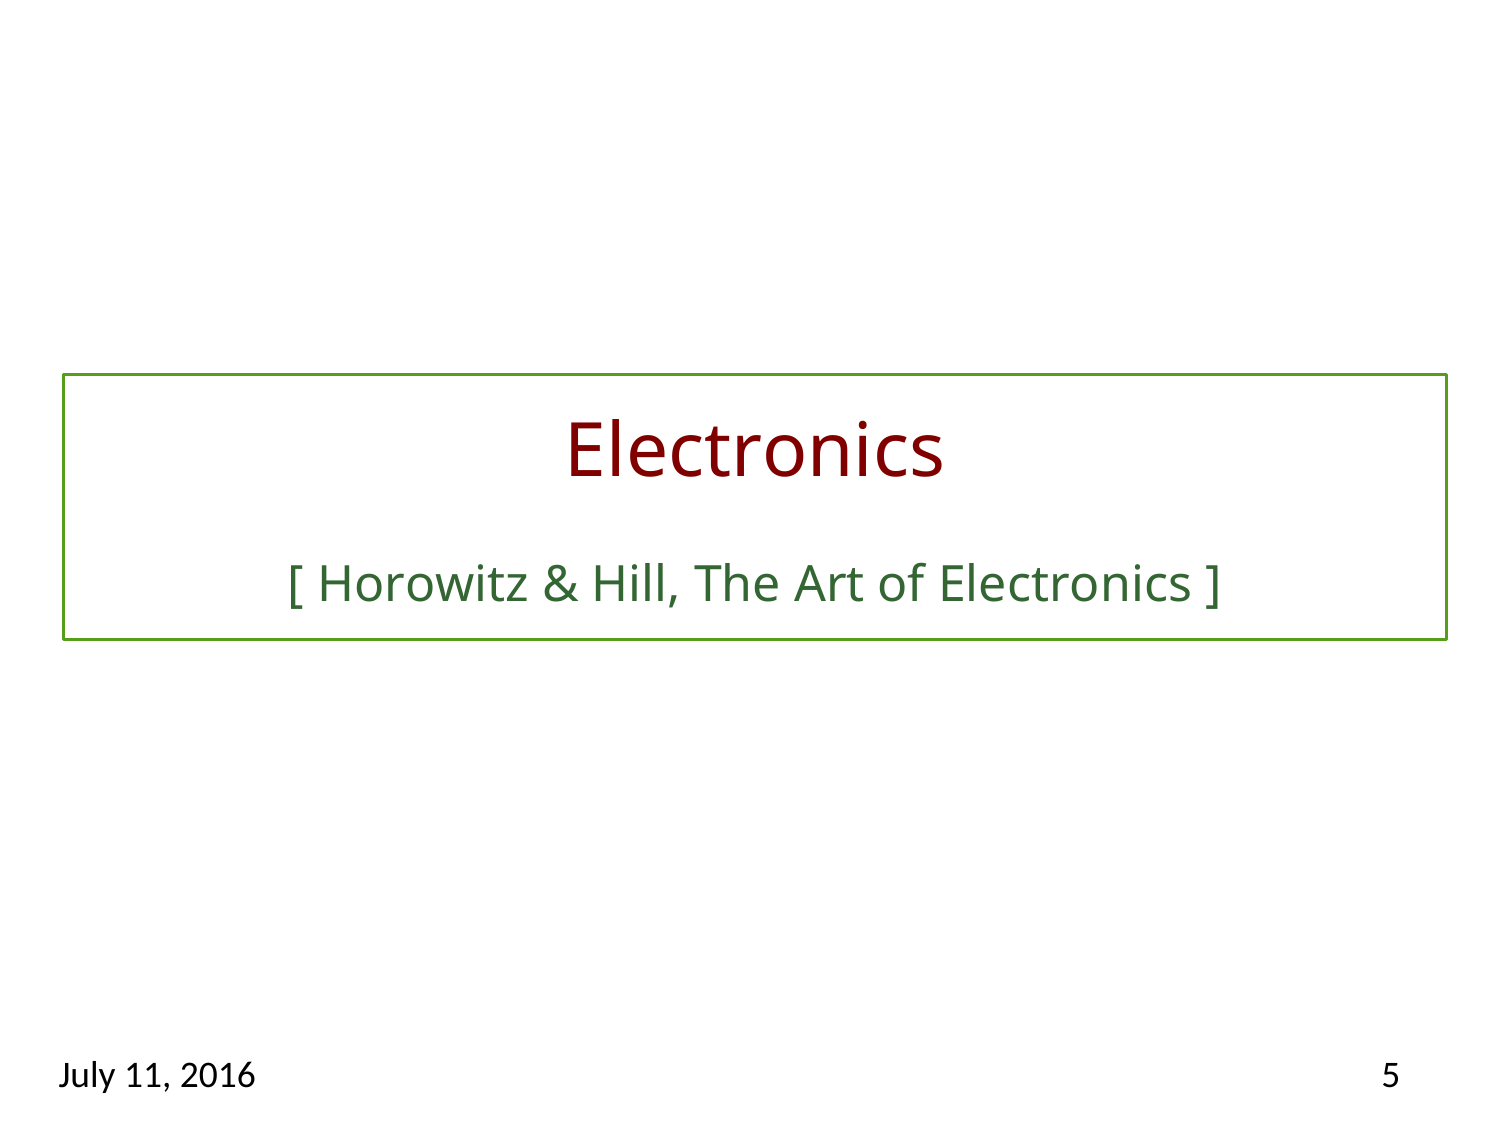

# Electronics [ Horowitz & Hill, The Art of Electronics ]
5